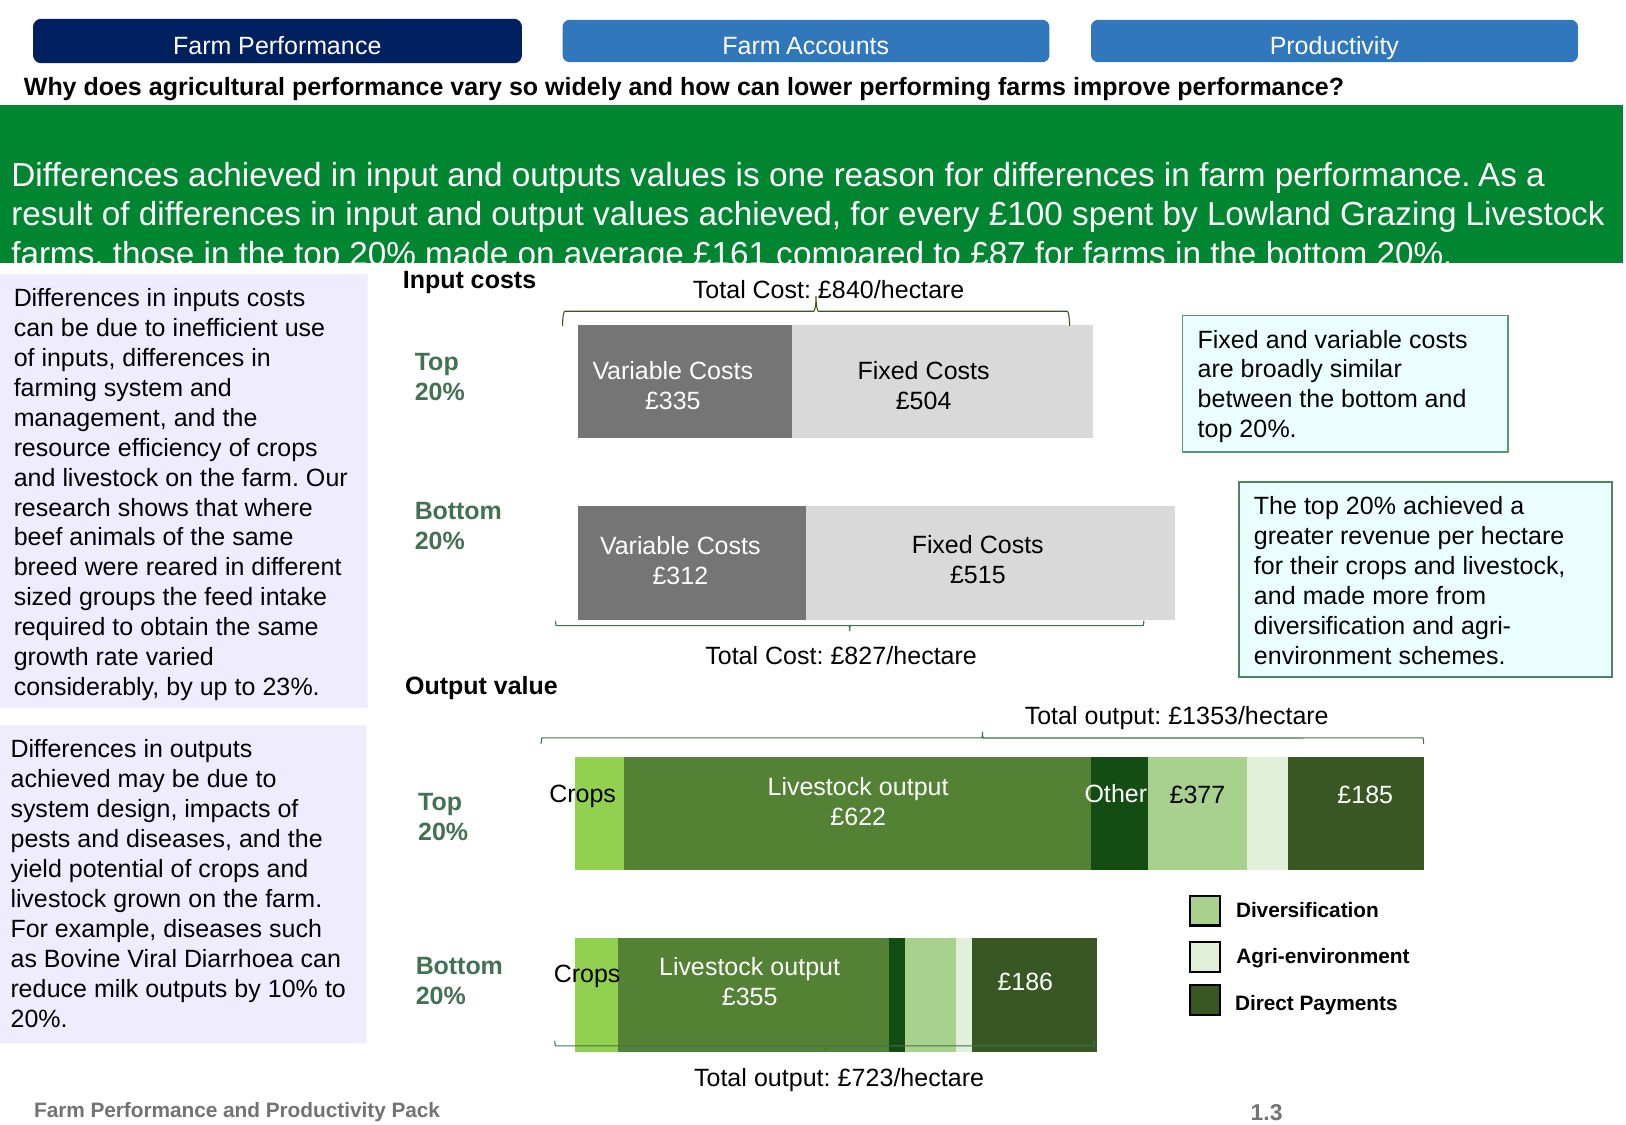

Farm Performance
Farm Accounts
Productivity
Why does agricultural performance vary so widely and how can lower performing farms improve performance?
# Slide 2.3 - Why does agricultural performance vary so widely and how can lower performing farms improve performance?
Differences achieved in input and outputs values is one reason for differences in farm performance. As a result of differences in input and output values achieved, for every £100 spent by Lowland Grazing Livestock farms, those in the top 20% made on average £161 compared to £87 for farms in the bottom 20%.
Input costs
Total Cost: £840/hectare
Top
20%
Variable Costs
£335
Fixed Costs
£504
Bottom
20%
Fixed Costs
£515
Variable Costs
£312
Total Cost: £827/hectare
Differences in inputs costs can be due to inefficient use of inputs, differences in farming system and management, and the resource efficiency of crops and livestock on the farm. Our research shows that where beef animals of the same breed were reared in different sized groups the feed intake required to obtain the same growth rate varied considerably, by up to 23%.
### Chart
| Category | Crop output | Livestock output |
|---|---|---|
| 1 | 304.10125552213 | 492.666601922193 |
| 2 | 285.942297977632 | 400.368477126194 |Fixed and variable costs are broadly similar between the bottom and top 20%.
The top 20% achieved a greater revenue per hectare for their crops and livestock, and made more from diversification and agri-environment schemes.
Output value
Total output: £1353/hectare
Livestock output
£622
Other
Crops
£377
£185
Livestock output
£355
Crops
£186
### Chart
| Category | Crop output | Livestock output | Other agriculture | Diversification | Agri-environment | Direct payments |
|---|---|---|---|---|---|---|
| 1 | 57.9307713172479 | 360.28990386739 | 21.5328003367314 | 68.0658320300572 | 21.5589752973884 | 166.189654249861 |
| 2 | 65.240185678616 | 622.10659306885 | 76.8929113580377 | 131.664540600677 | 54.8626242692322 | 180.449908984064 |Differences in outputs achieved may be due to system design, impacts of pests and diseases, and the yield potential of crops and livestock grown on the farm. For example, diseases such as Bovine Viral Diarrhoea can reduce milk outputs by 10% to 20%.
Top
20%
Diversification
Agri-environment
Direct Payments
Bottom
20%
Total output: £723/hectare
1.3
Farm Performance and Productivity Pack